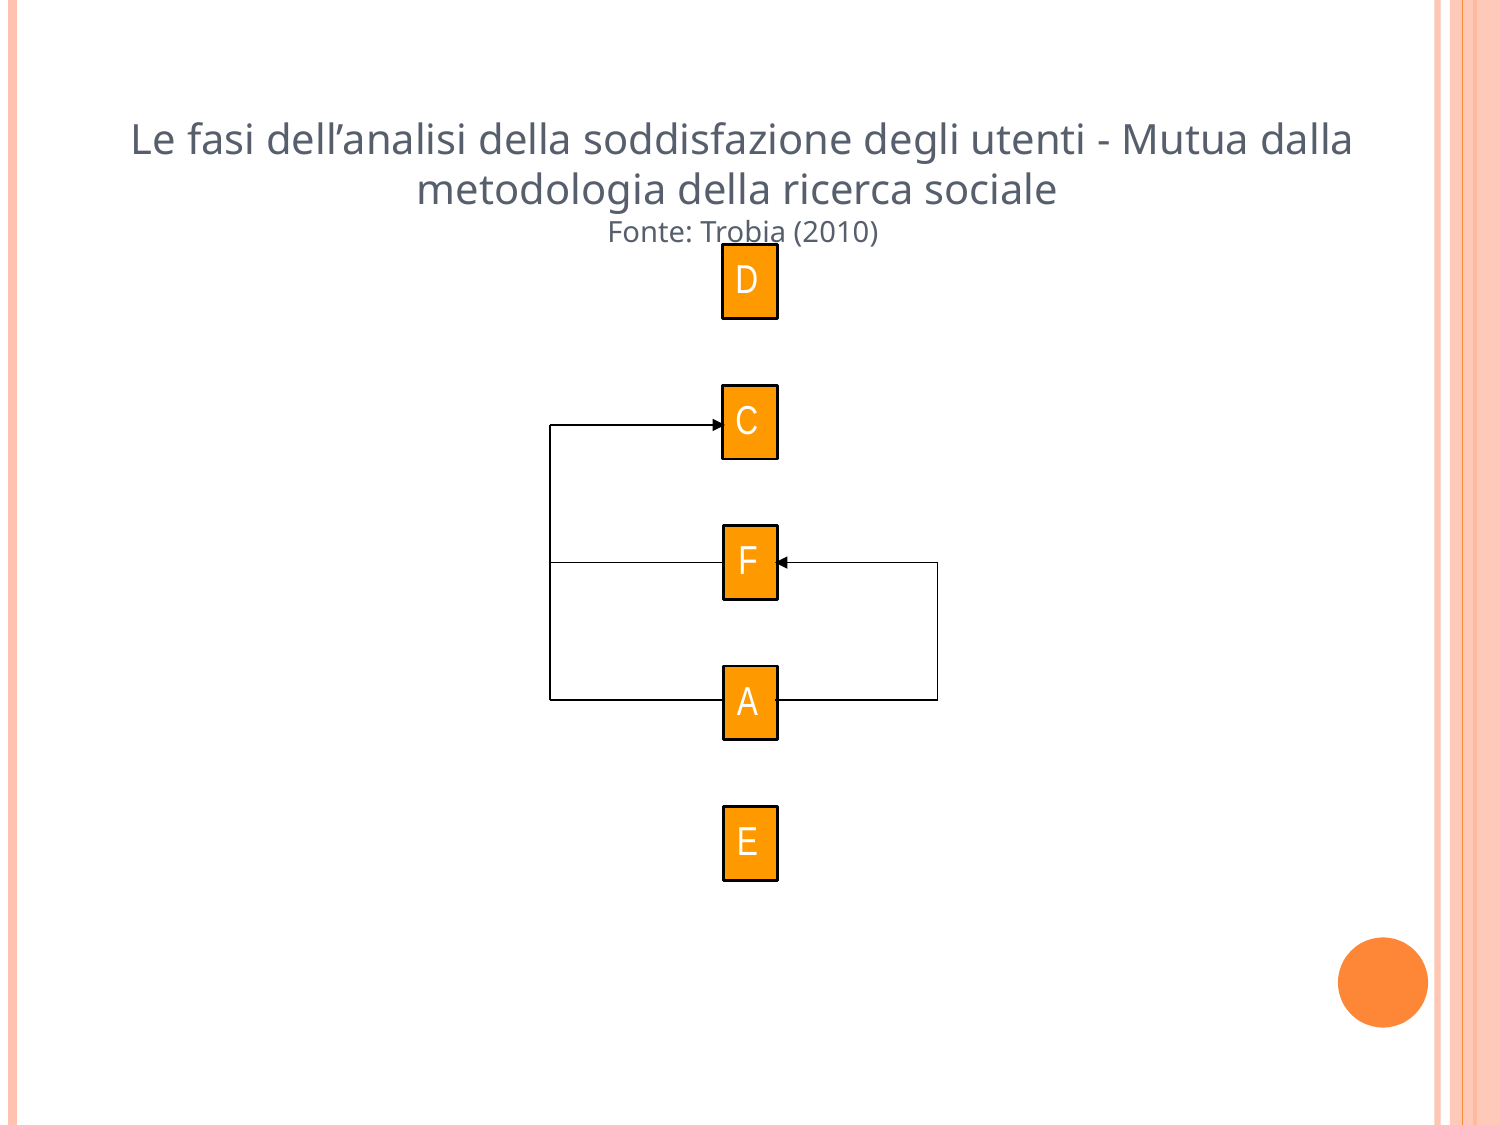

# Le fasi dell’analisi della soddisfazione degli utenti - Mutua dalla metodologia della ricerca sociale Fonte: Trobia (2010)